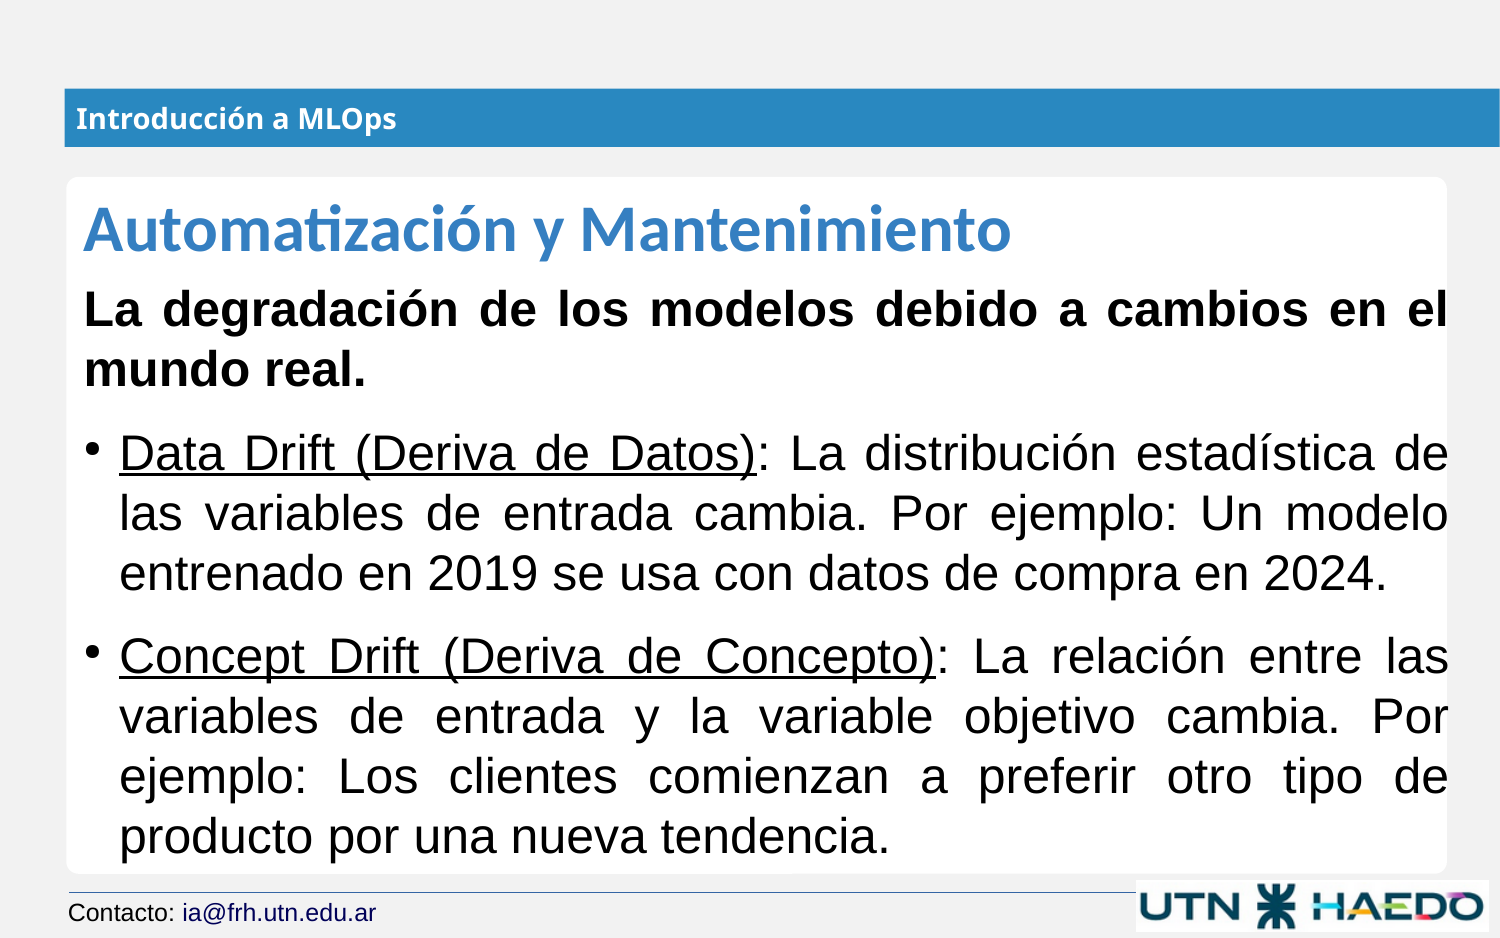

Introducción a MLOps
Automatización y Mantenimiento
La degradación de los modelos debido a cambios en el mundo real.
Data Drift (Deriva de Datos): La distribución estadística de las variables de entrada cambia. Por ejemplo: Un modelo entrenado en 2019 se usa con datos de compra en 2024.
Concept Drift (Deriva de Concepto): La relación entre las variables de entrada y la variable objetivo cambia. Por ejemplo: Los clientes comienzan a preferir otro tipo de producto por una nueva tendencia.